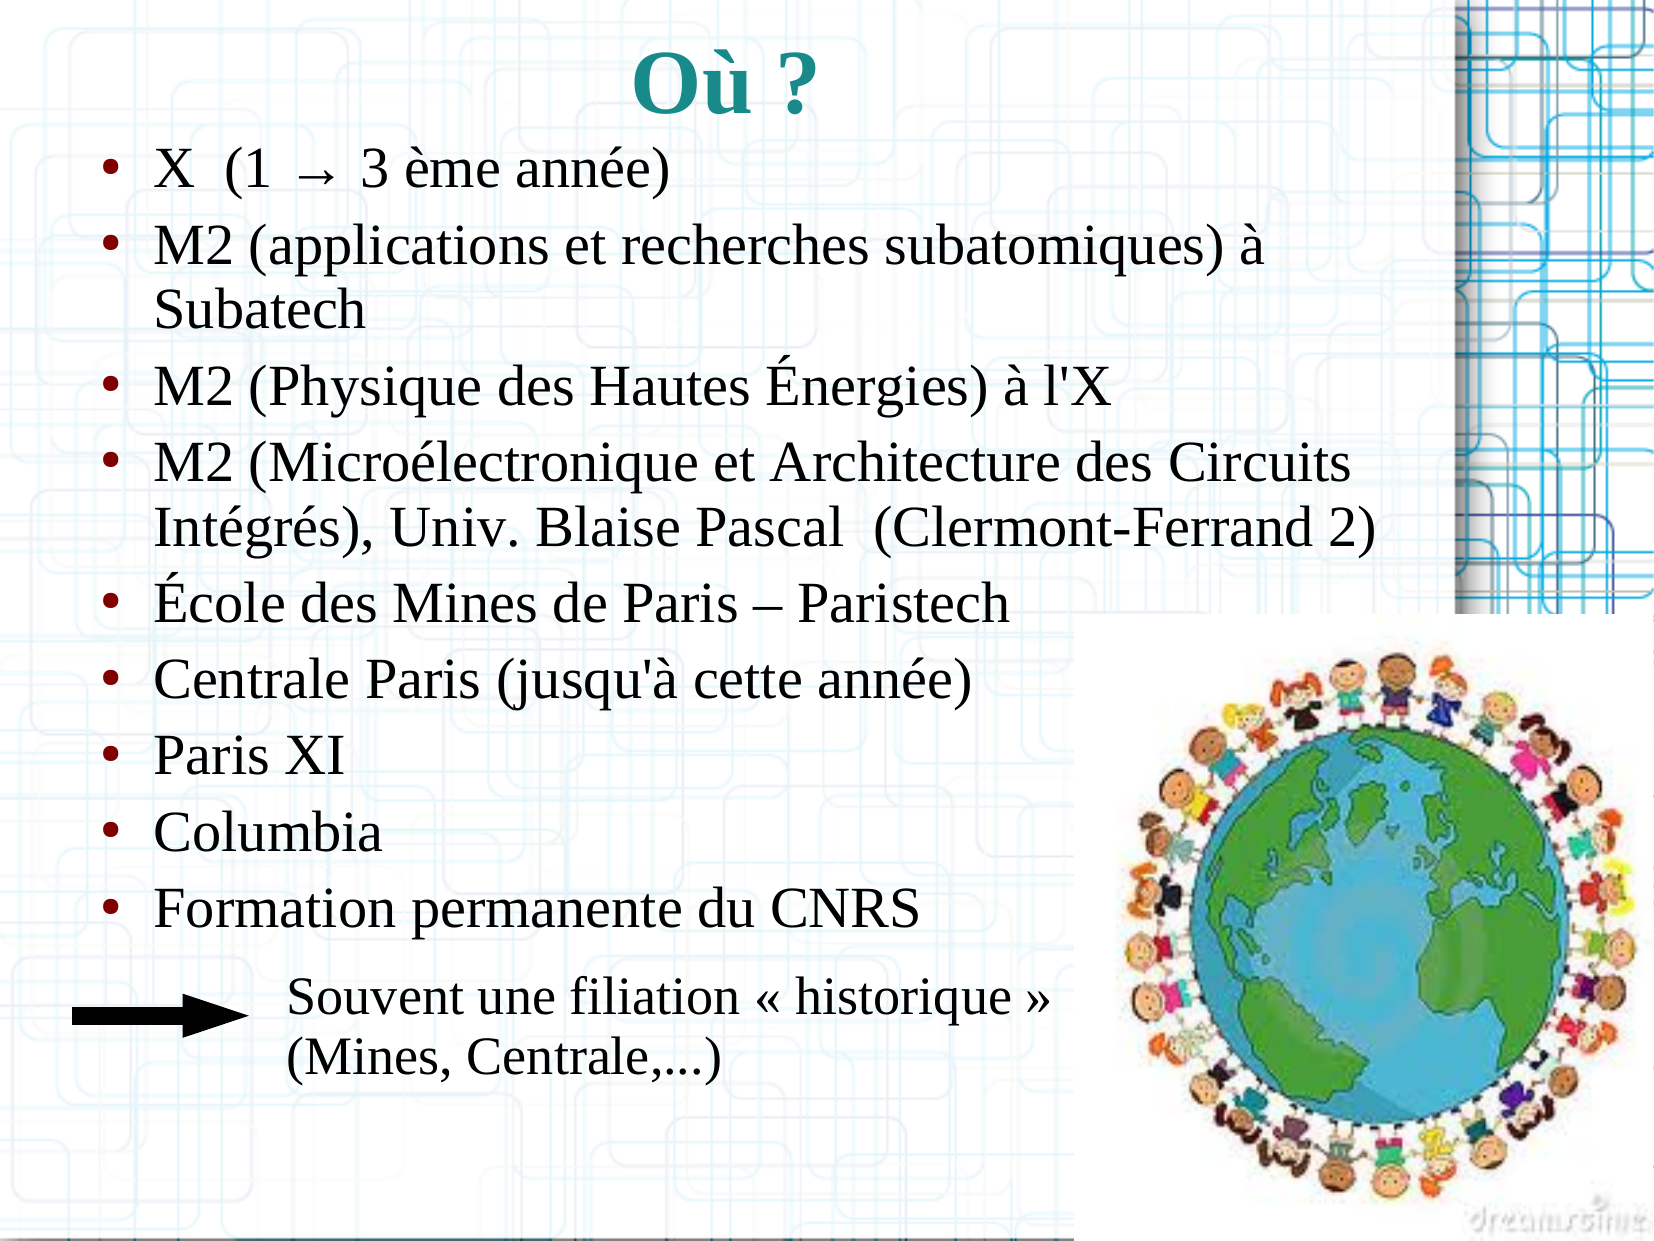

# Où ?
X  (1 → 3 ème année)
M2 (applications et recherches subatomiques) à Subatech
M2 (Physique des Hautes Énergies) à l'X
M2 (Microélectronique et Architecture des Circuits Intégrés), Univ. Blaise Pascal (Clermont-Ferrand 2)
École des Mines de Paris – Paristech
Centrale Paris (jusqu'à cette année)
Paris XI
Columbia
Formation permanente du CNRS
Souvent une filiation « historique » (Mines, Centrale,...)